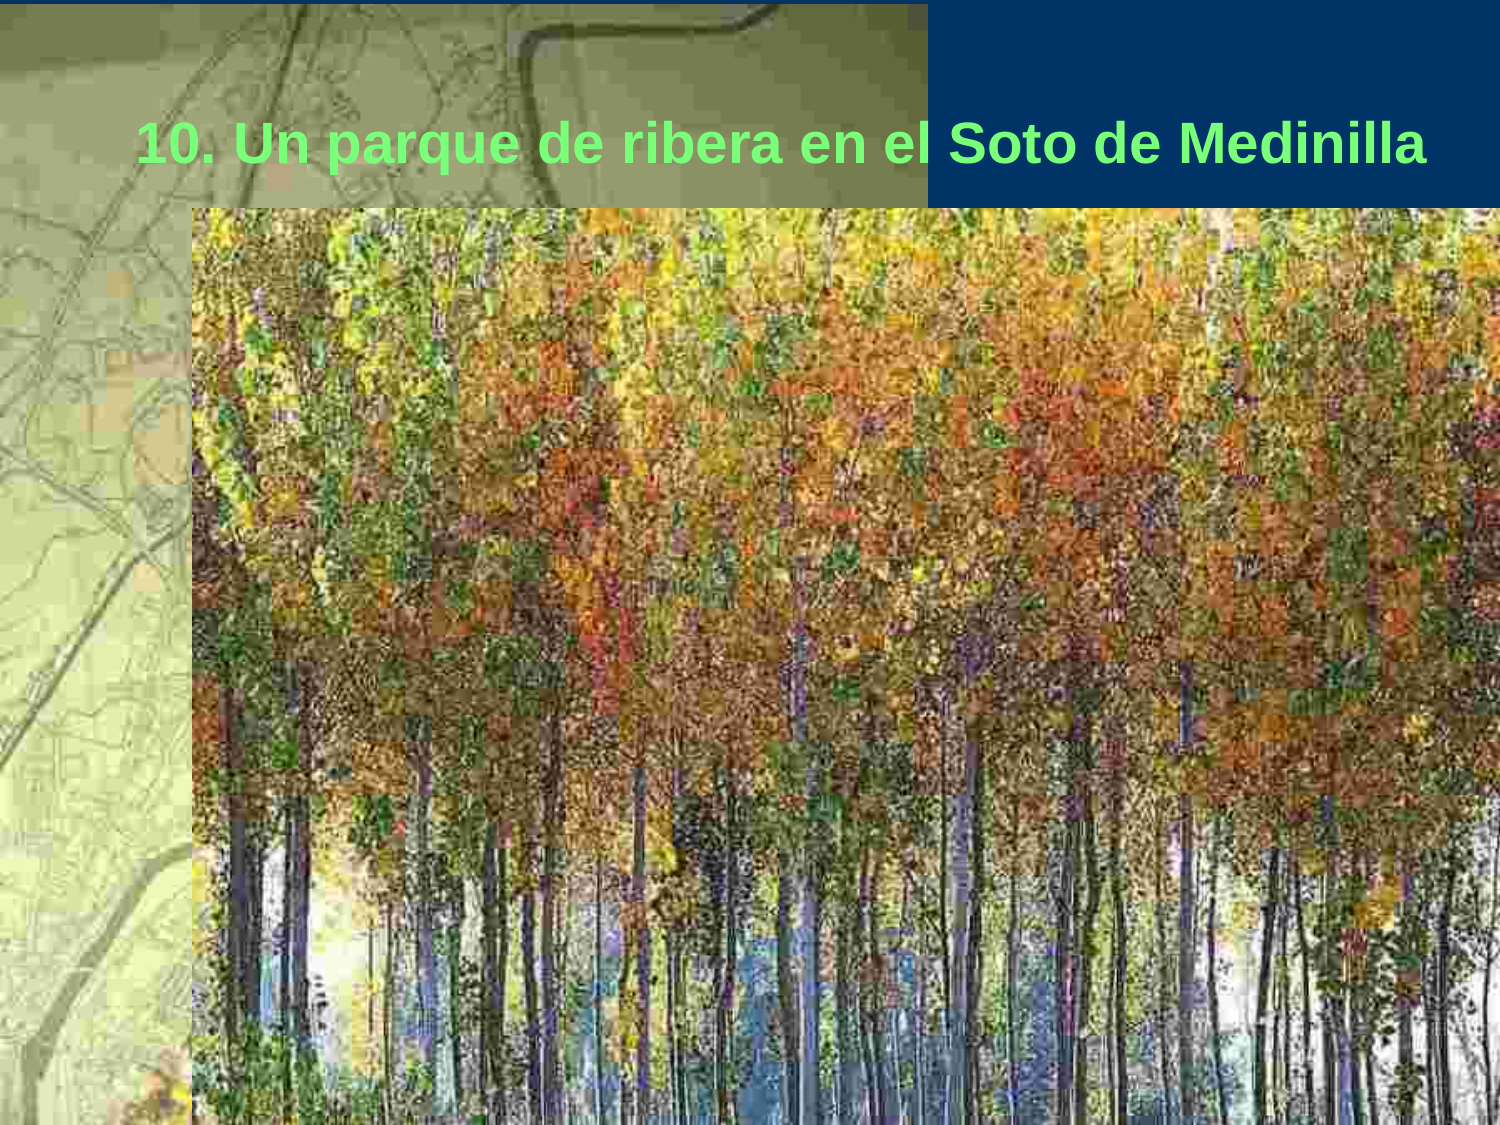

Estrategia urbanística. 7 de noviembre de 2016
10. Un parque de ribera en el Soto de Medinilla